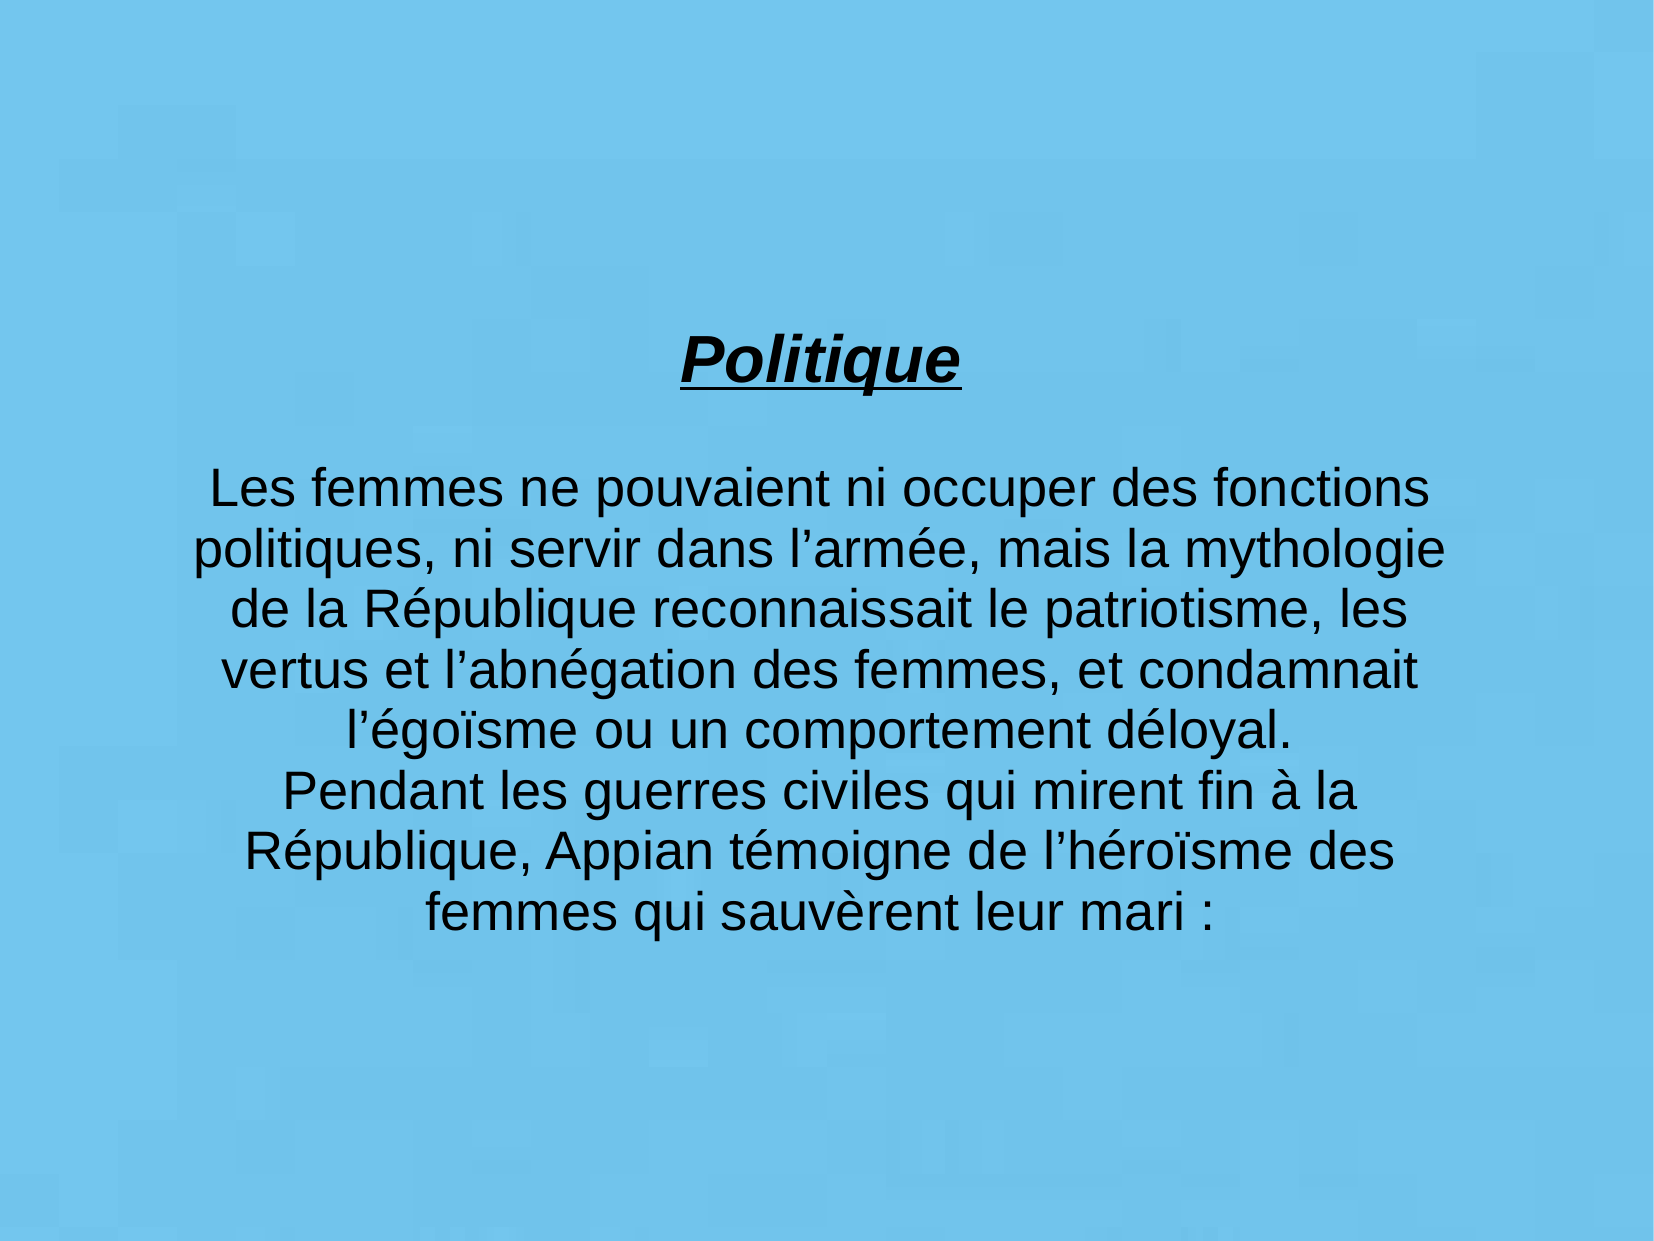

# Politique
Les femmes ne pouvaient ni occuper des fonctions politiques, ni servir dans l’armée, mais la mythologie de la République reconnaissait le patriotisme, les vertus et l’abnégation des femmes, et condamnait l’égoïsme ou un comportement déloyal.
Pendant les guerres civiles qui mirent fin à la République, Appian témoigne de l’héroïsme des femmes qui sauvèrent leur mari :